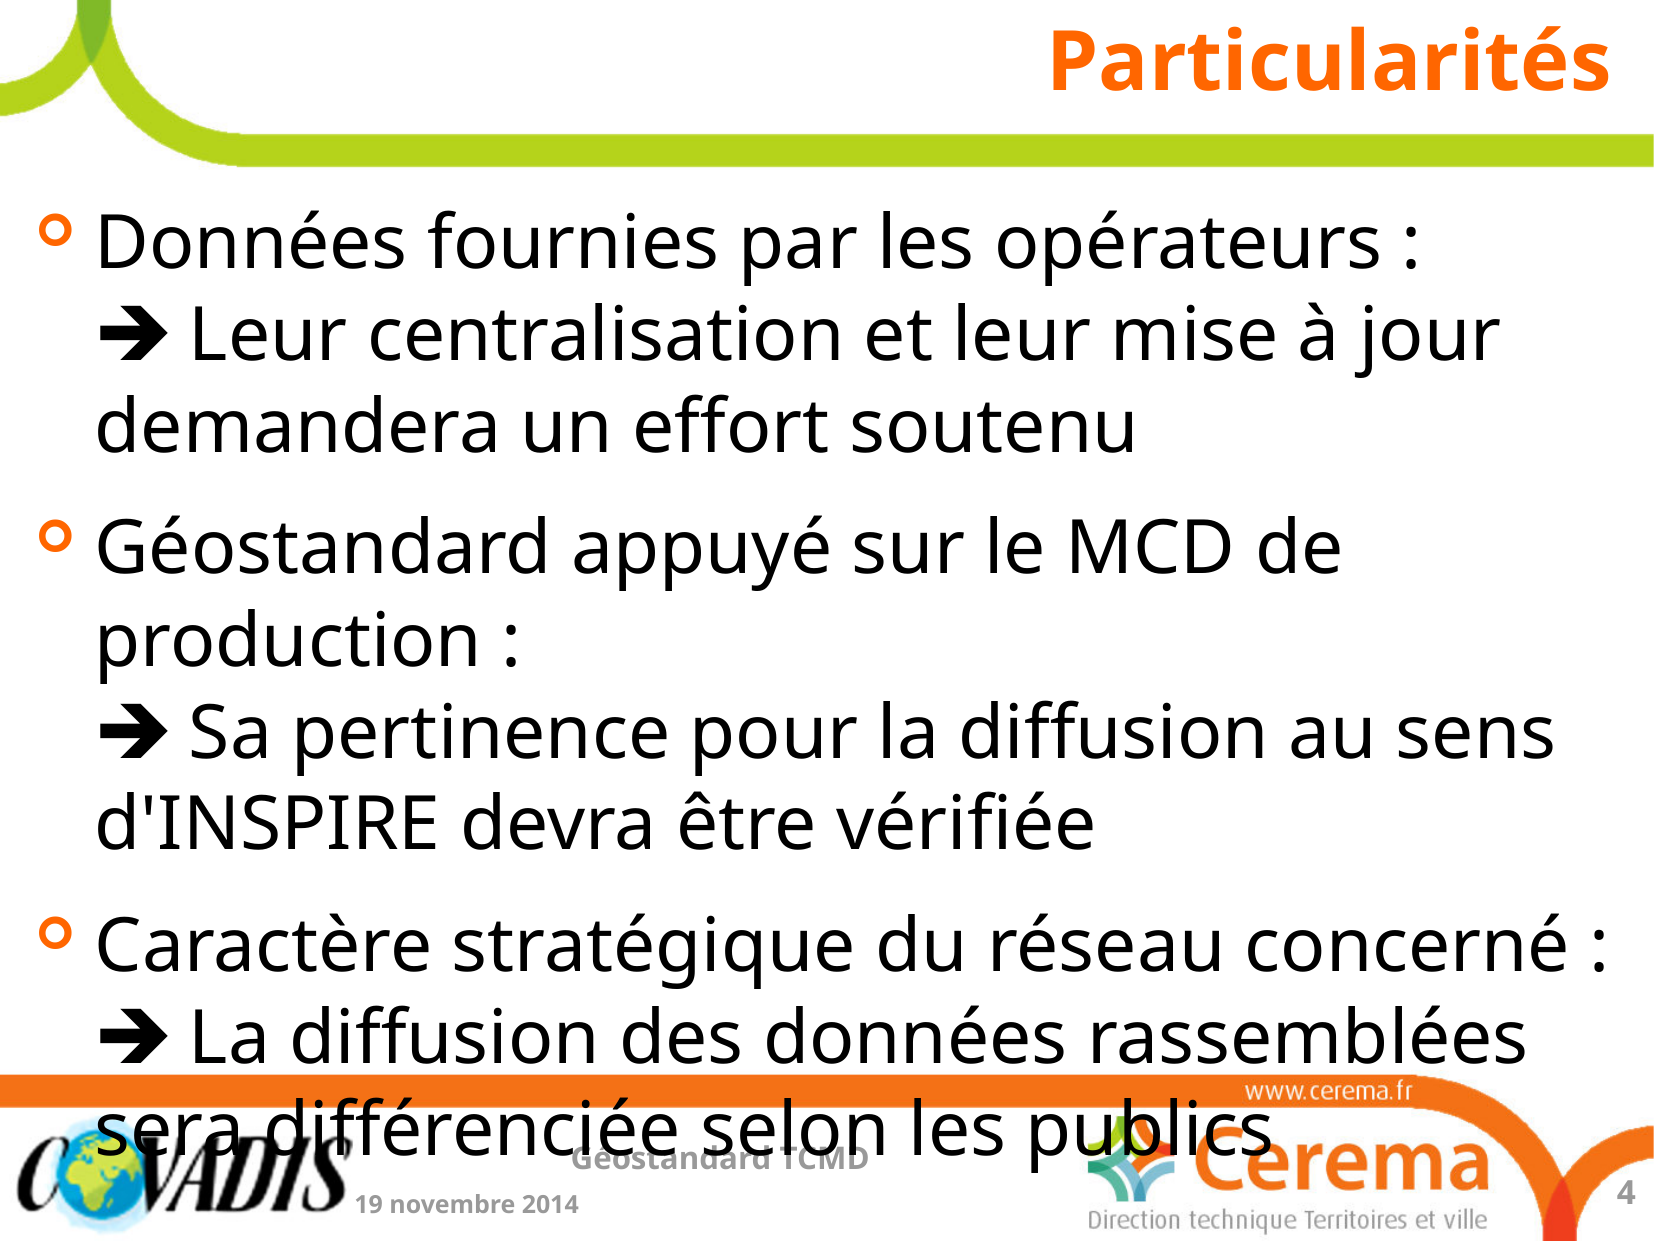

# Particularités
Données fournies par les opérateurs :
 Leur centralisation et leur mise à jour demandera un effort soutenu
Géostandard appuyé sur le MCD de production :
 Sa pertinence pour la diffusion au sens d'INSPIRE devra être vérifiée
Caractère stratégique du réseau concerné :
 La diffusion des données rassemblées sera différenciée selon les publics
Géostandard TCMD
4
19 novembre 2014